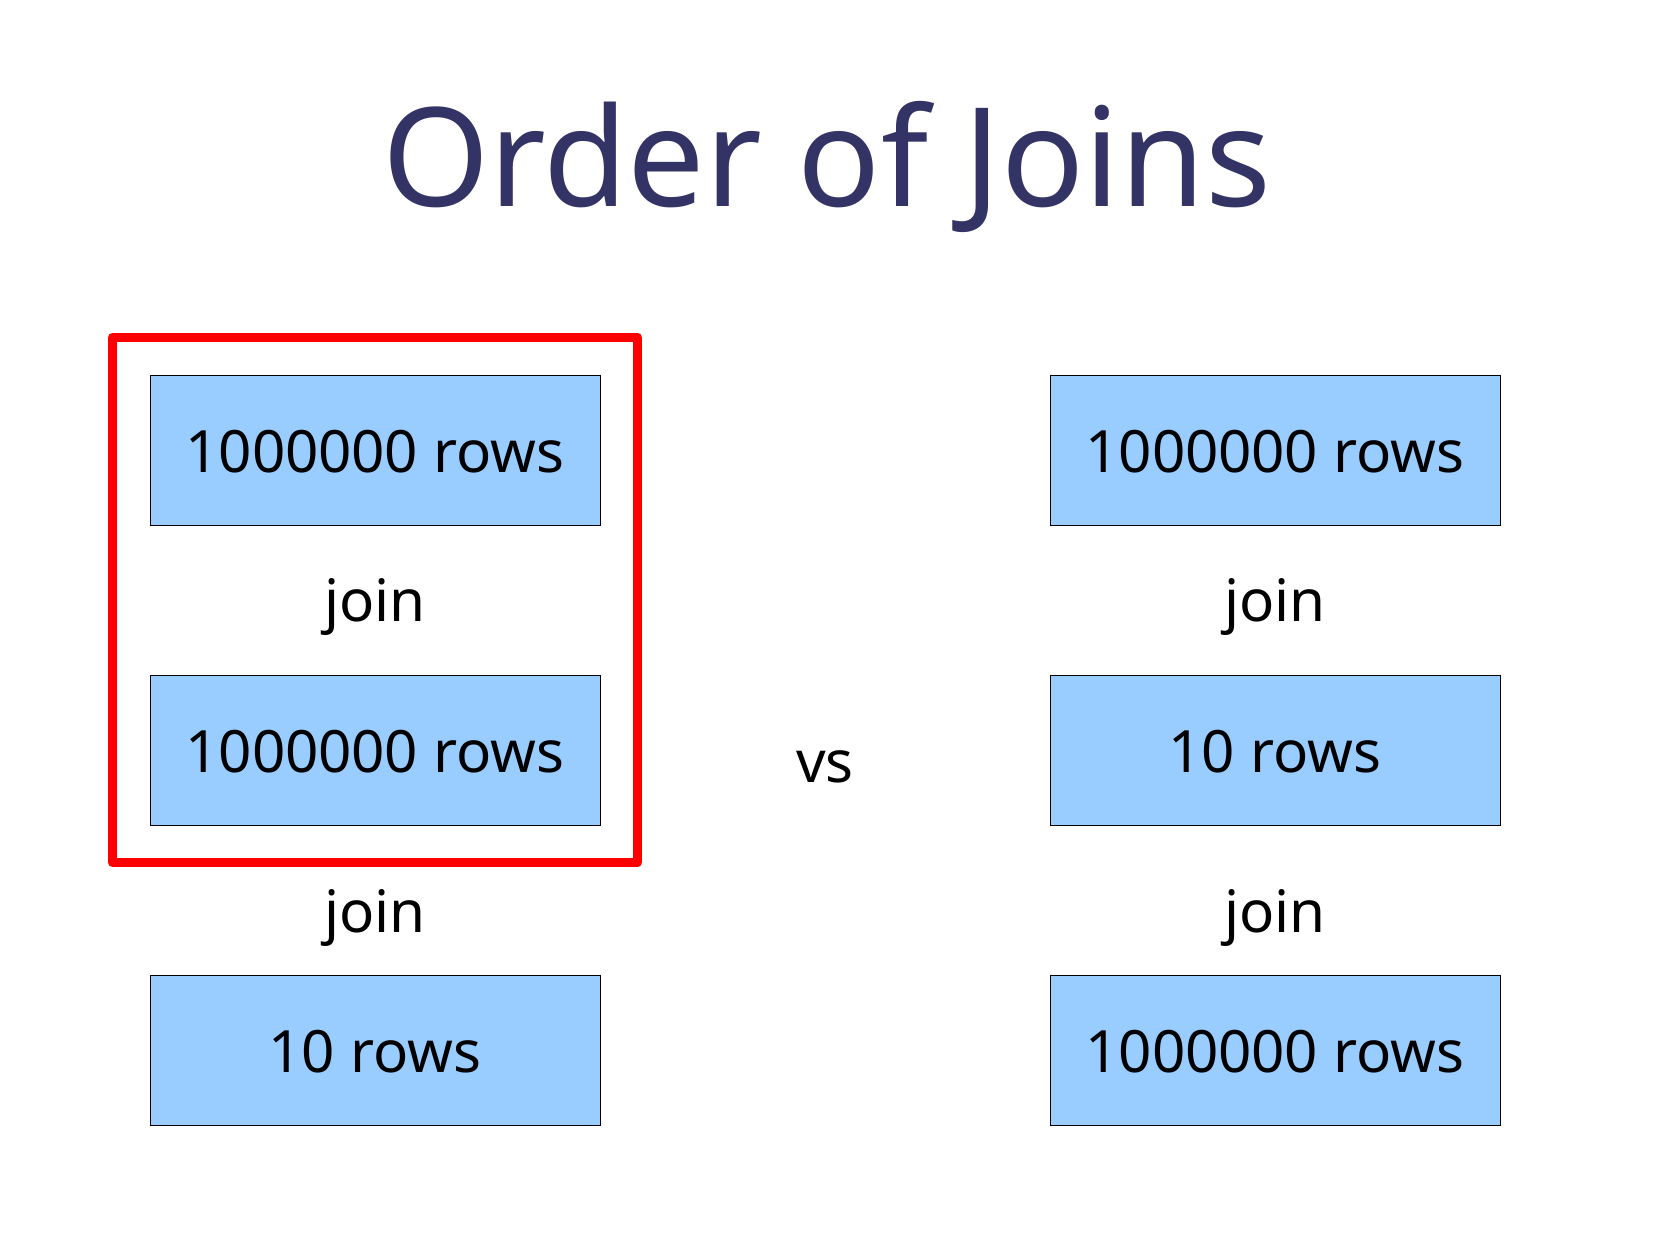

# Order of Joins
1000000 rows
1000000 rows
join
join
1000000 rows
10 rows
vs
join
join
10 rows
1000000 rows